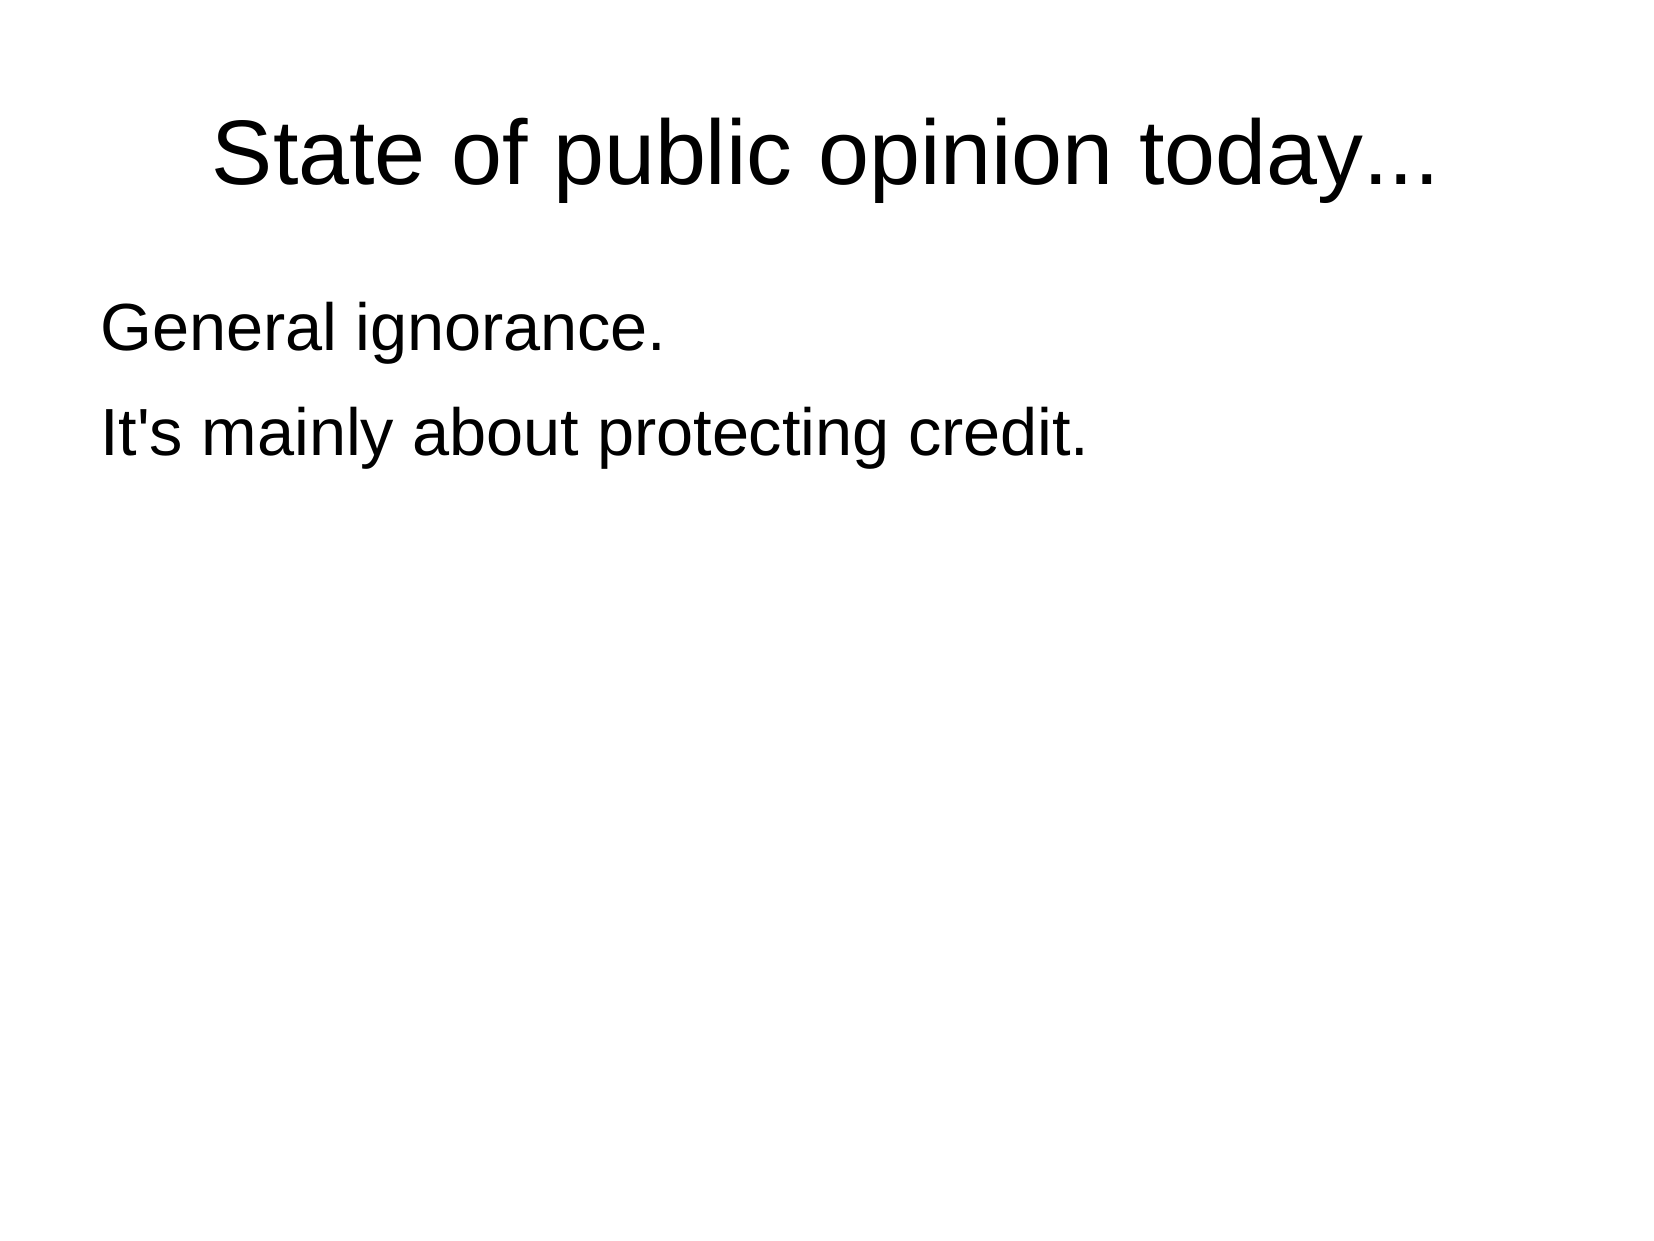

# State of public opinion today...
General ignorance.
It's mainly about protecting credit.